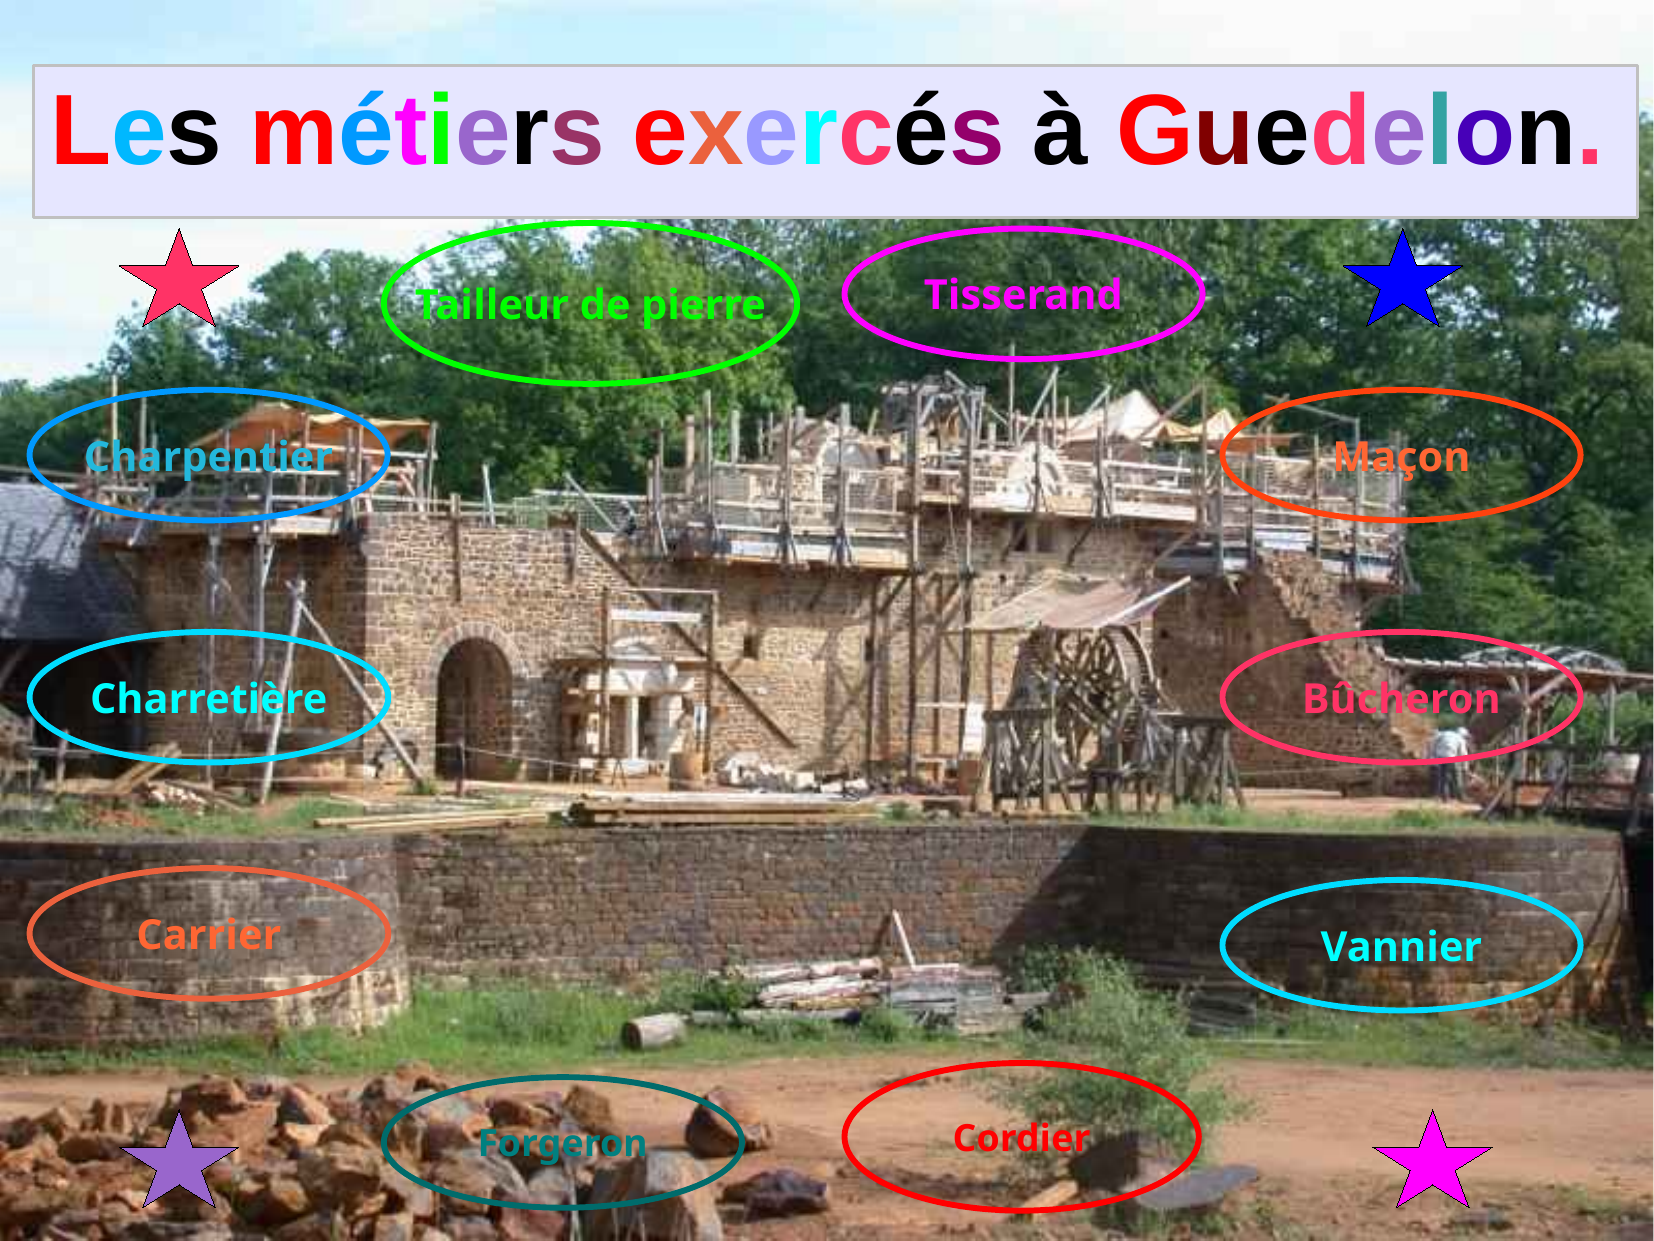

Les métiers exercés à Guedelon.
Tailleur de pierre
Tisserand
Charpentier
Maçon
Charretière
Bûcheron
Carrier
Vannier
Cordier
Forgeron